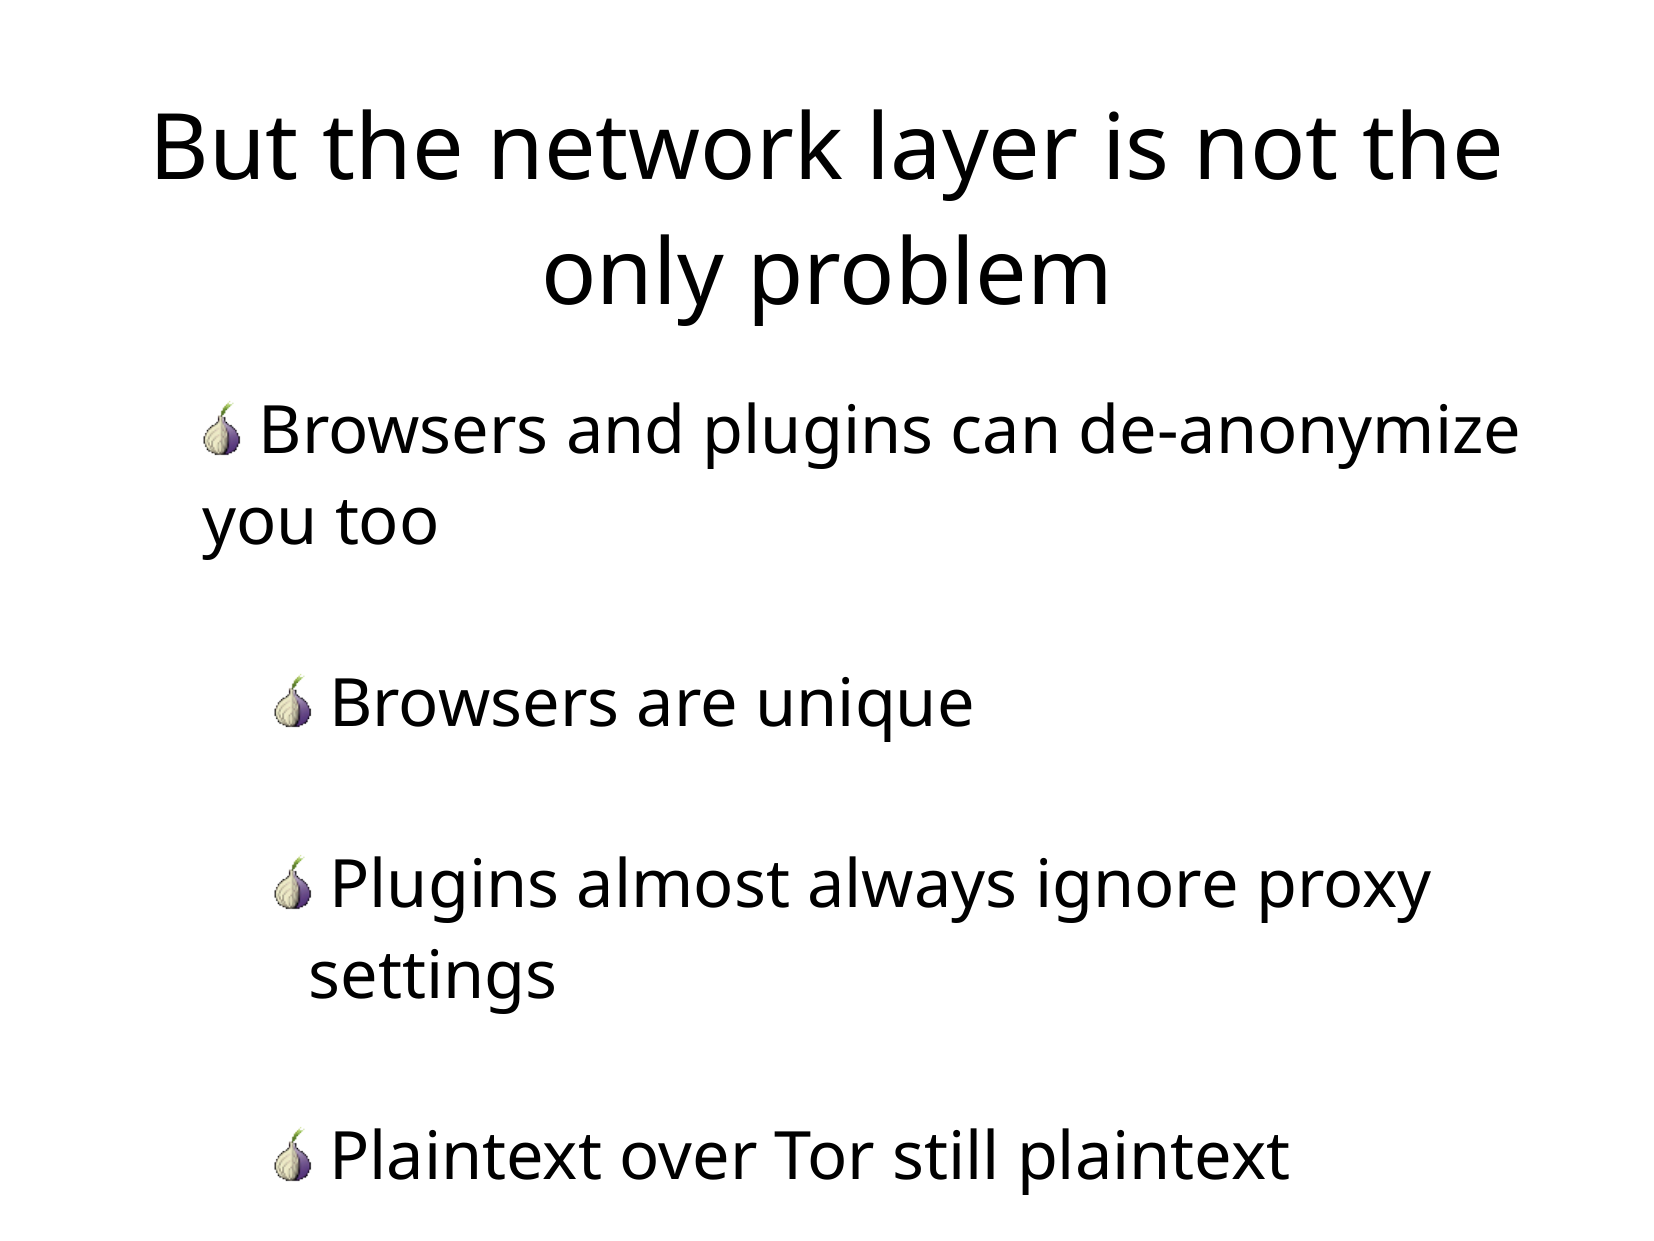

# But the network layer is not the only problem
 Browsers and plugins can de-anonymize you too
 Browsers are unique
 Plugins almost always ignore proxy settings
 Plaintext over Tor still plaintext